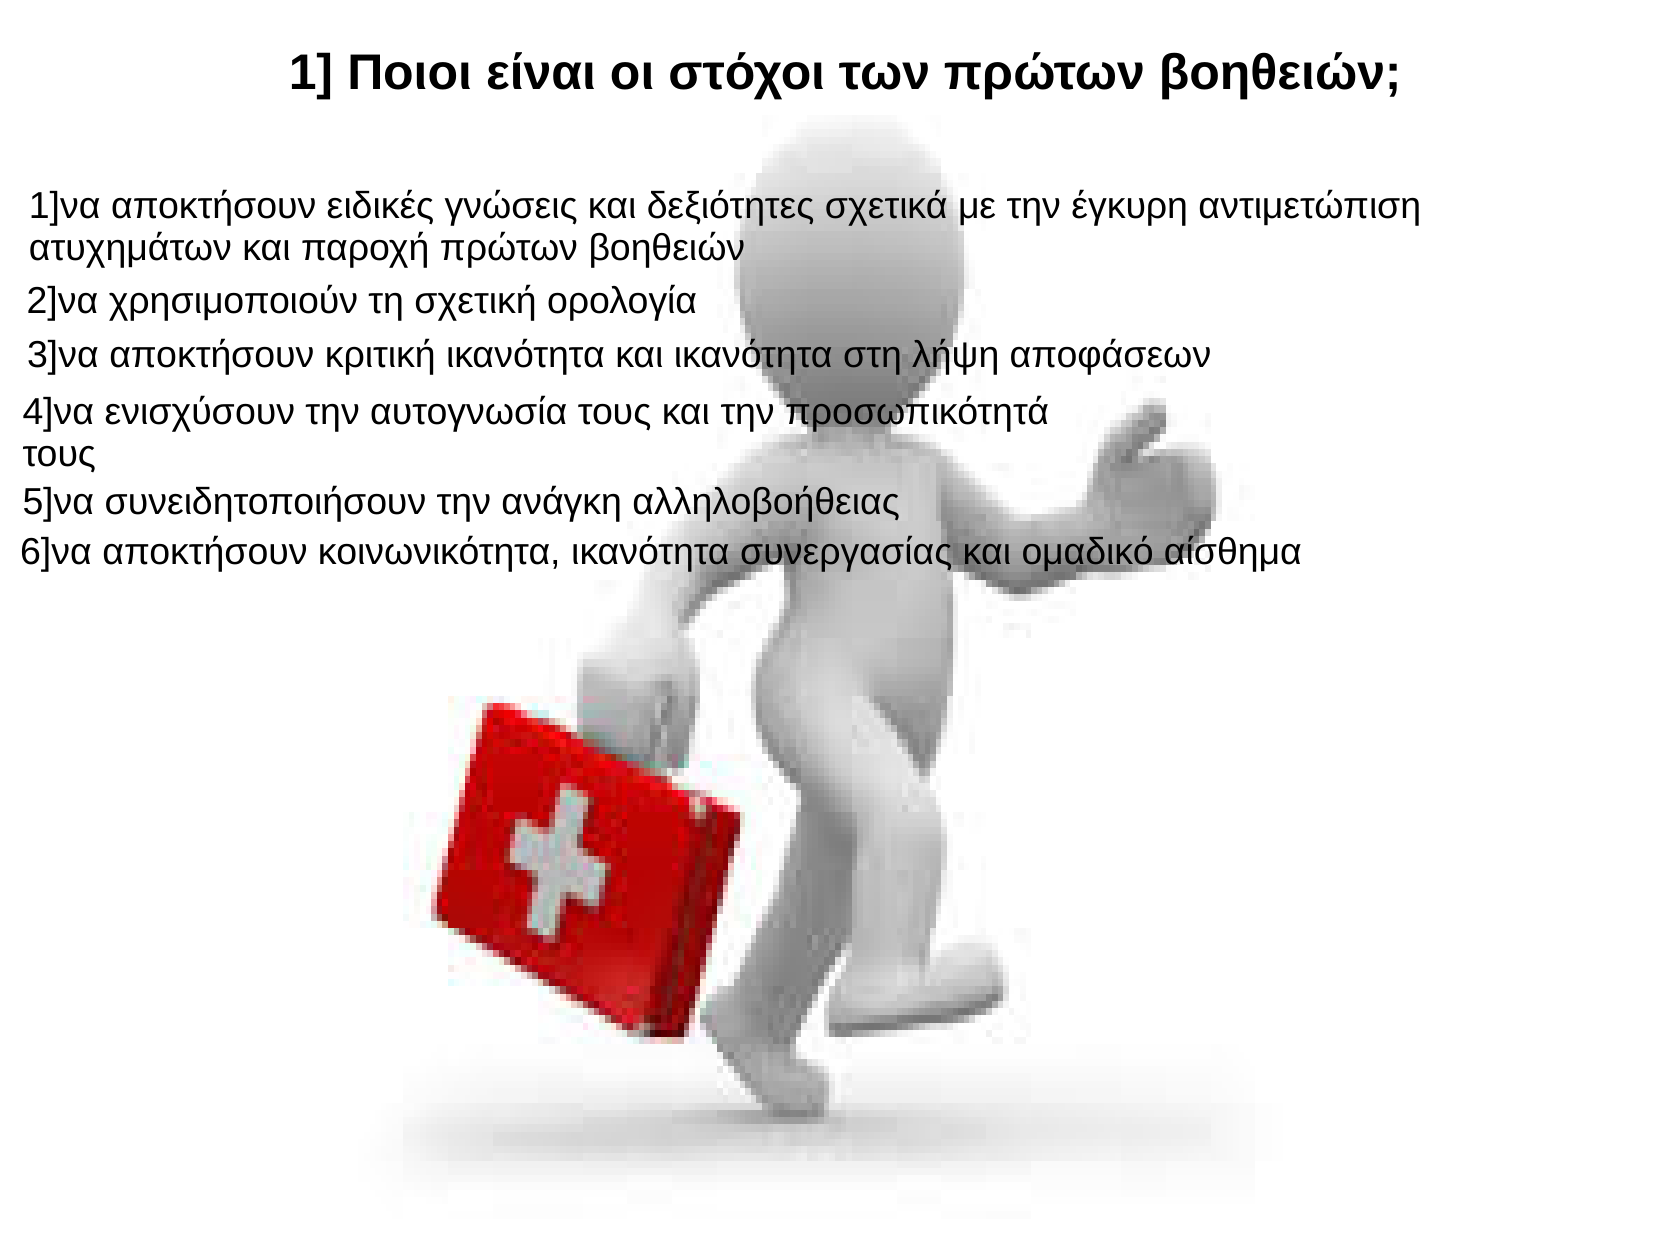

1] Ποιοι είναι οι στόχοι των πρώτων βοηθειών;
1]να αποκτήσουν ειδικές γνώσεις και δεξιότητες σχετικά με την έγκυρη αντιμετώπιση ατυχημάτων και παροχή πρώτων βοηθειών
2]να χρησιμοποιούν τη σχετική ορολογία
3]να αποκτήσουν κριτική ικανότητα και ικανότητα στη λήψη αποφάσεων
4]να ενισχύσουν την αυτογνωσία τους και την προσωπικότητά τους
5]να συνειδητοποιήσουν την ανάγκη αλληλοβοήθειας
6]να αποκτήσουν κοινωνικότητα, ικανότητα συνεργασίας και ομαδικό αίσθημα